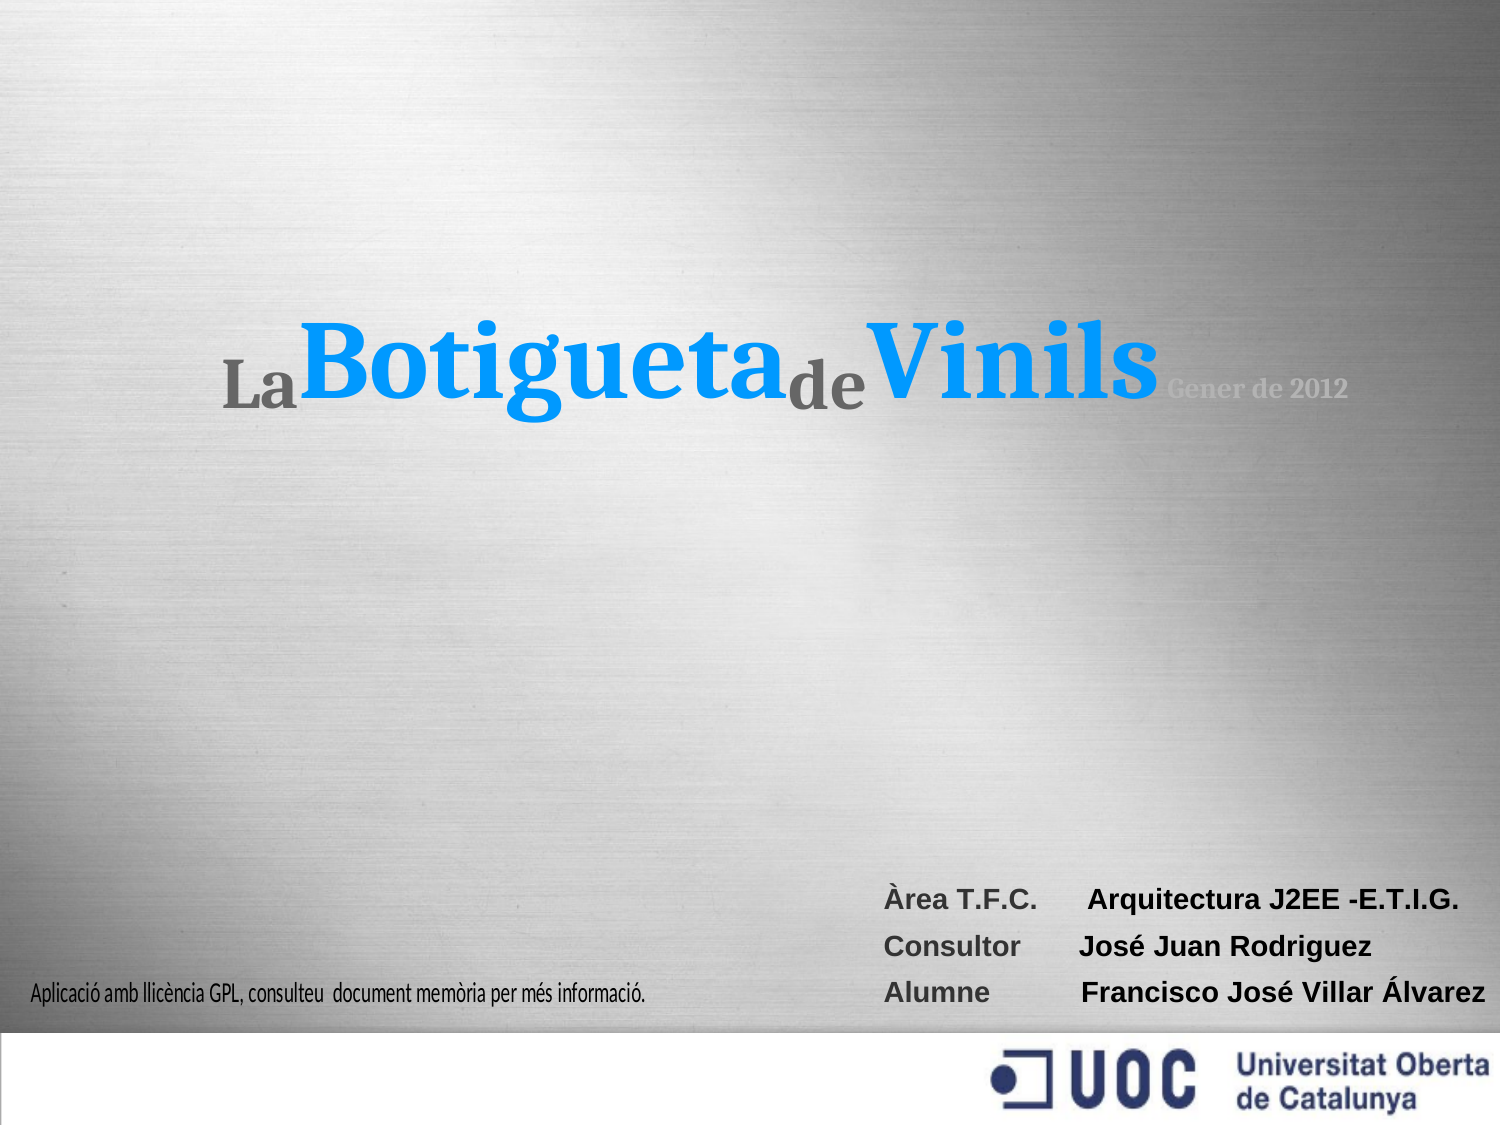

LaBotiguetadeVinils Gener de 2012
Àrea T.F.C. Arquitectura J2EE -E.T.I.G.
Consultor José Juan Rodriguez
Alumne Francisco José Villar Álvarez
Here comes your footer